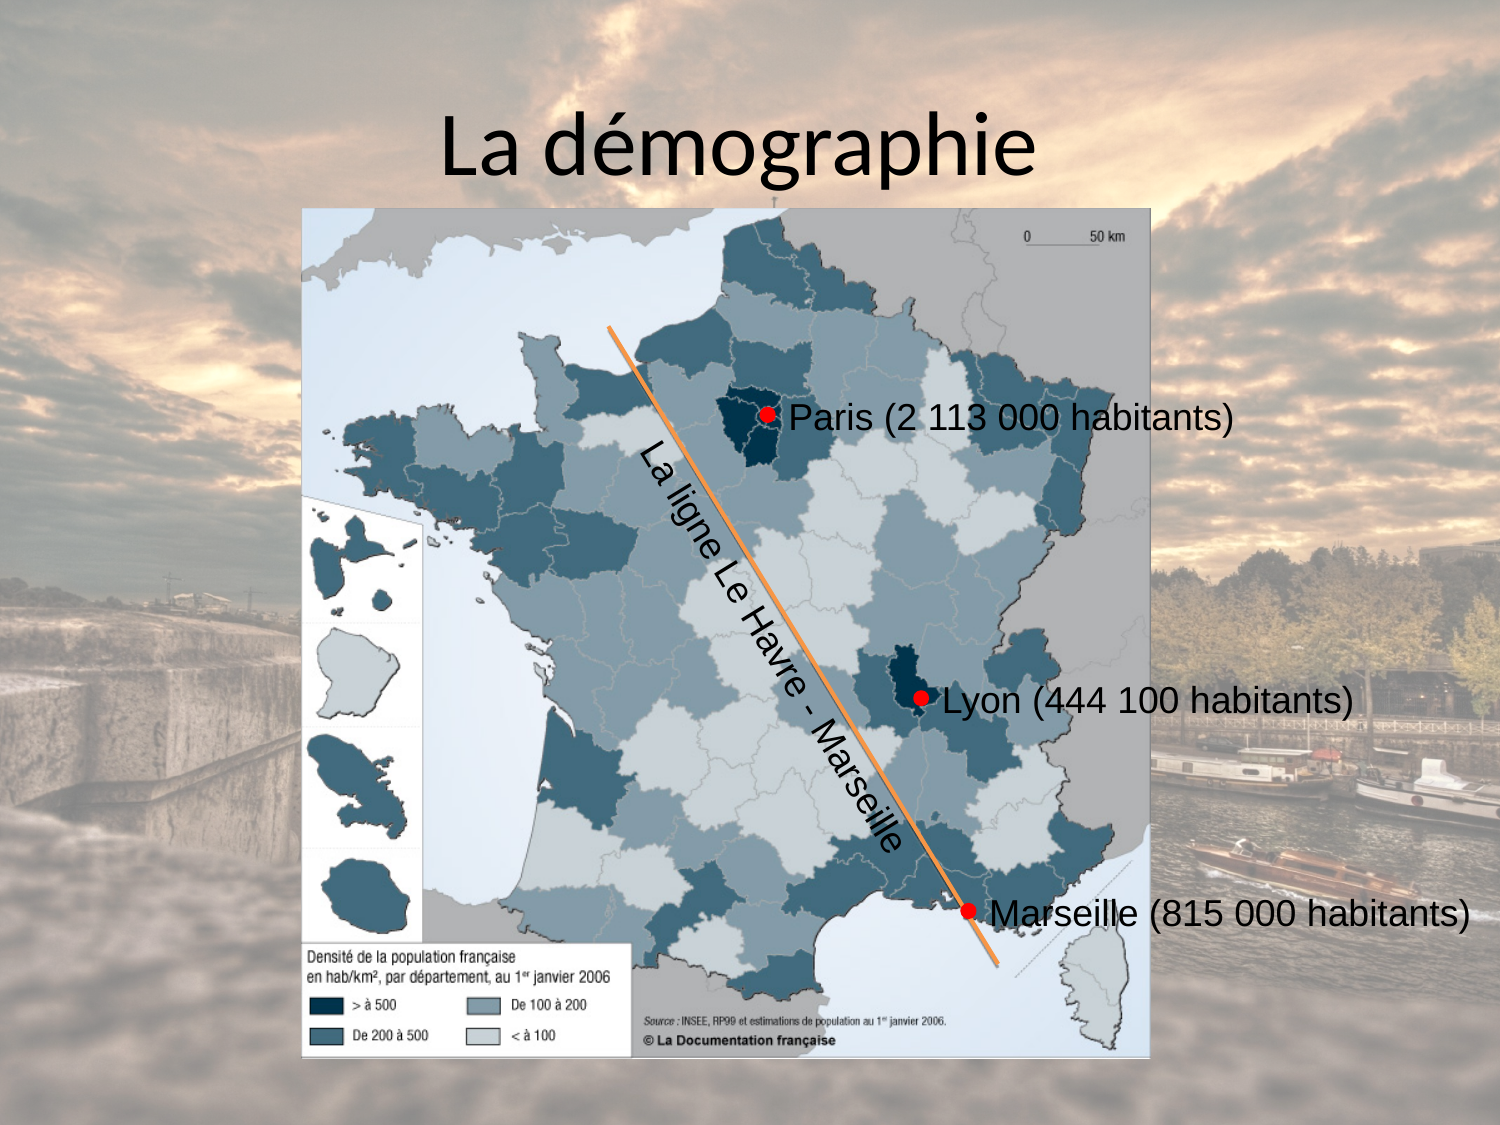

# La démographie
Paris (2 113 000 habitants)
La ligne Le Havre - Marseille
Lyon (444 100 habitants)
Marseille (815 000 habitants)